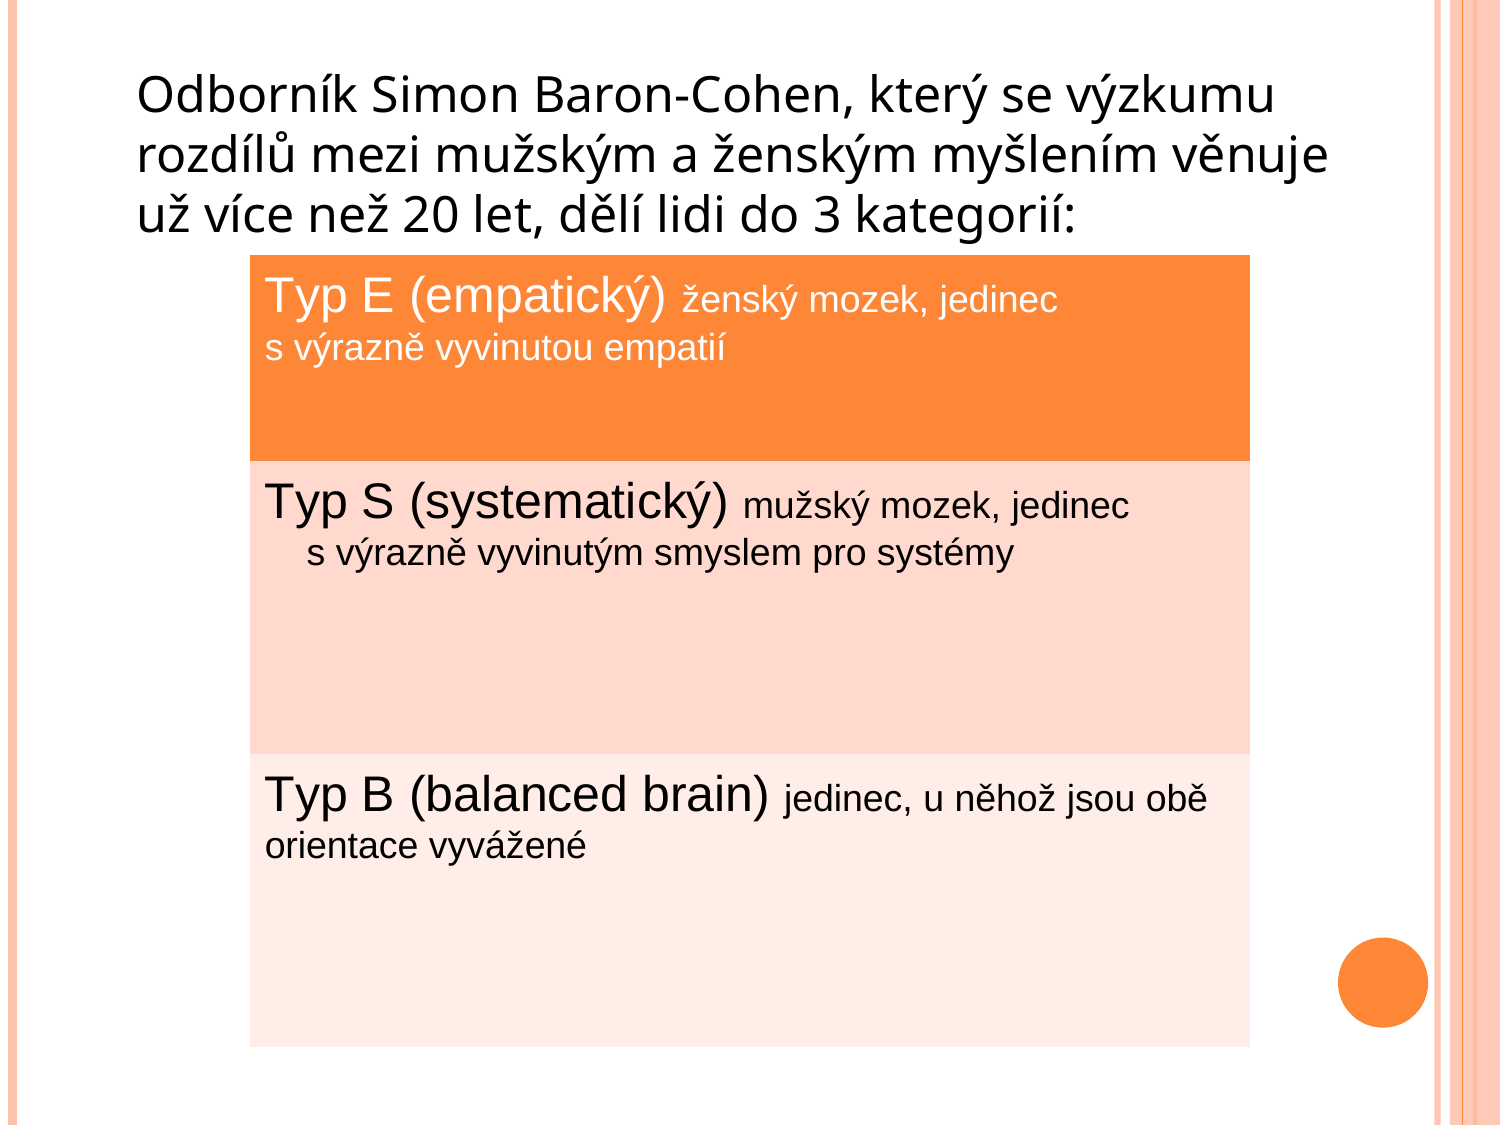

#
	Odborník Simon Baron-Cohen, který se výzkumu rozdílů mezi mužským a ženským myšlením věnuje už více než 20 let, dělí lidi do 3 kategorií:
| Typ E (empatický) ženský mozek, jedinec s výrazně vyvinutou empatií |
| --- |
| Typ S (systematický) mužský mozek, jedinec s výrazně vyvinutým smyslem pro systémy |
| Typ B (balanced brain) jedinec, u něhož jsou obě orientace vyvážené |